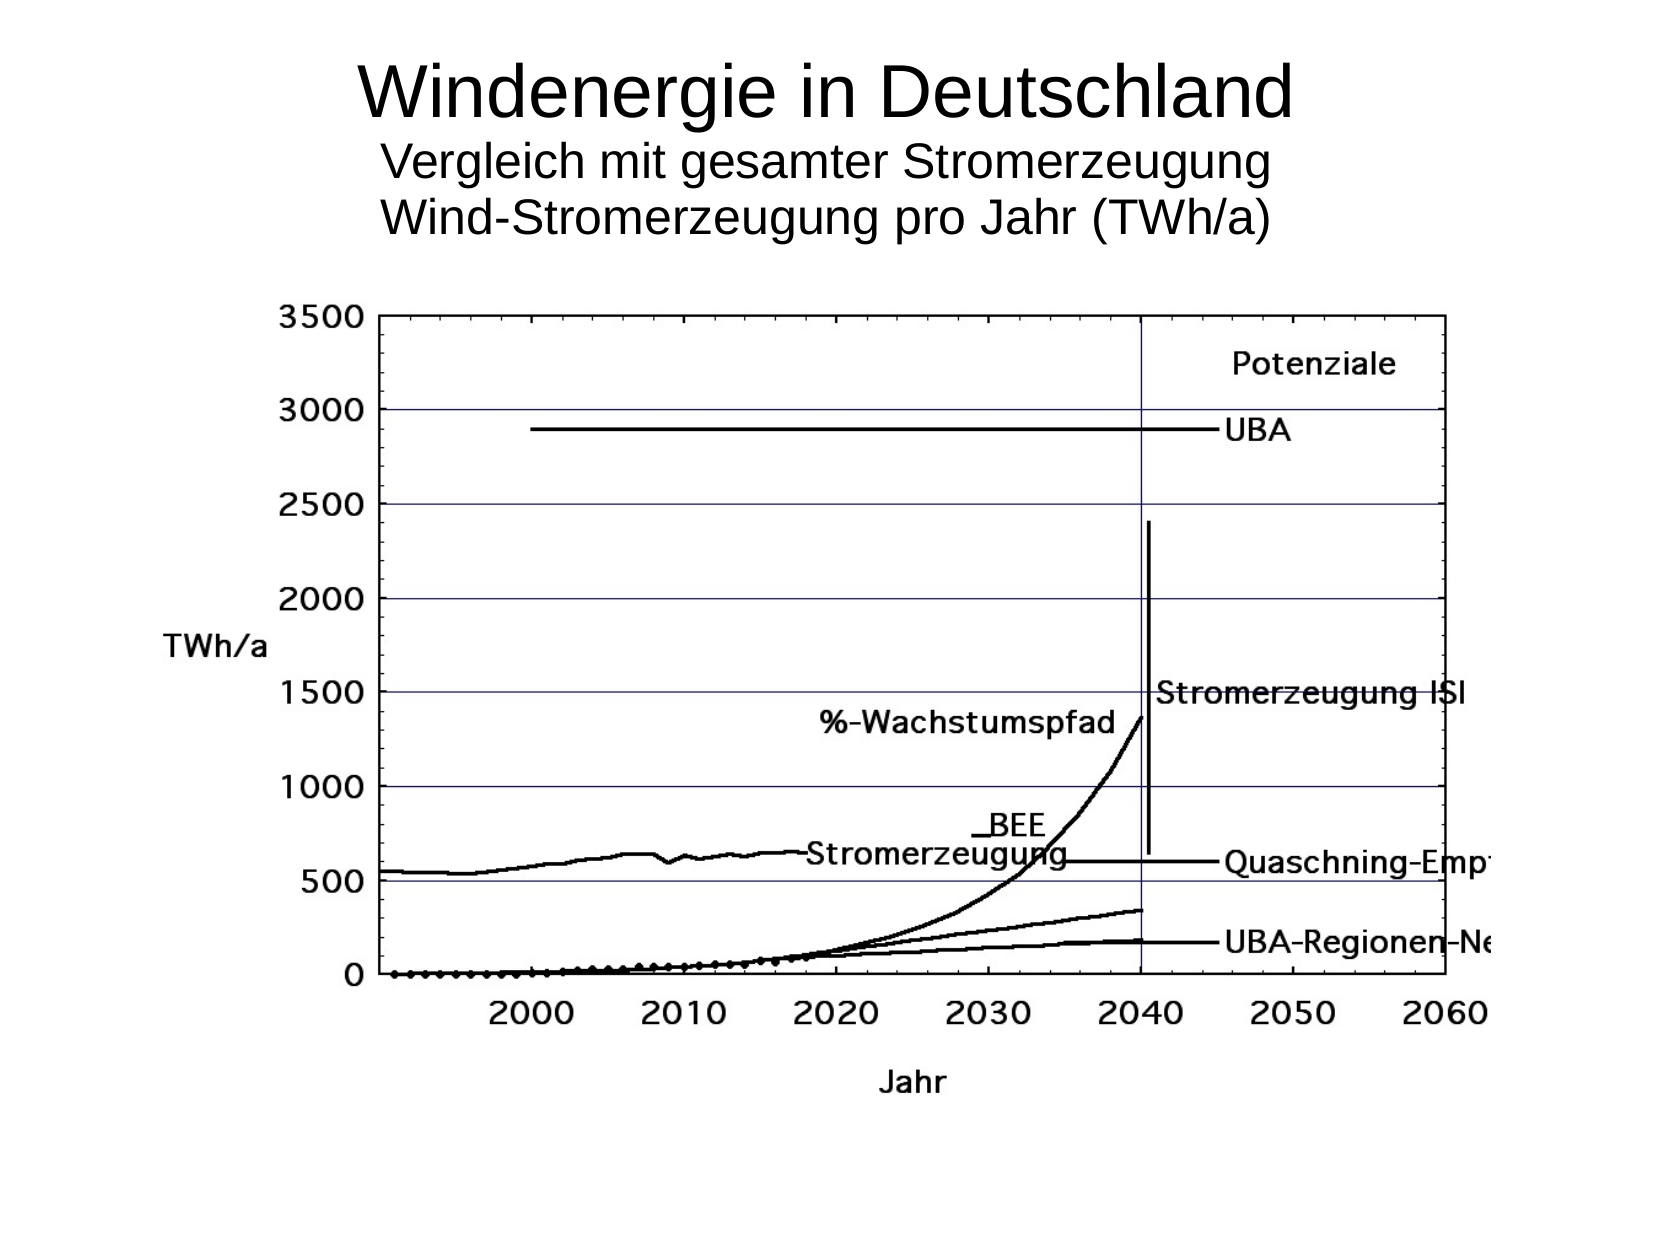

# Windenergie in Deutschland Vergleich mit gesamter Stromerzeugung Wind-Stromerzeugung pro Jahr (TWh/a)